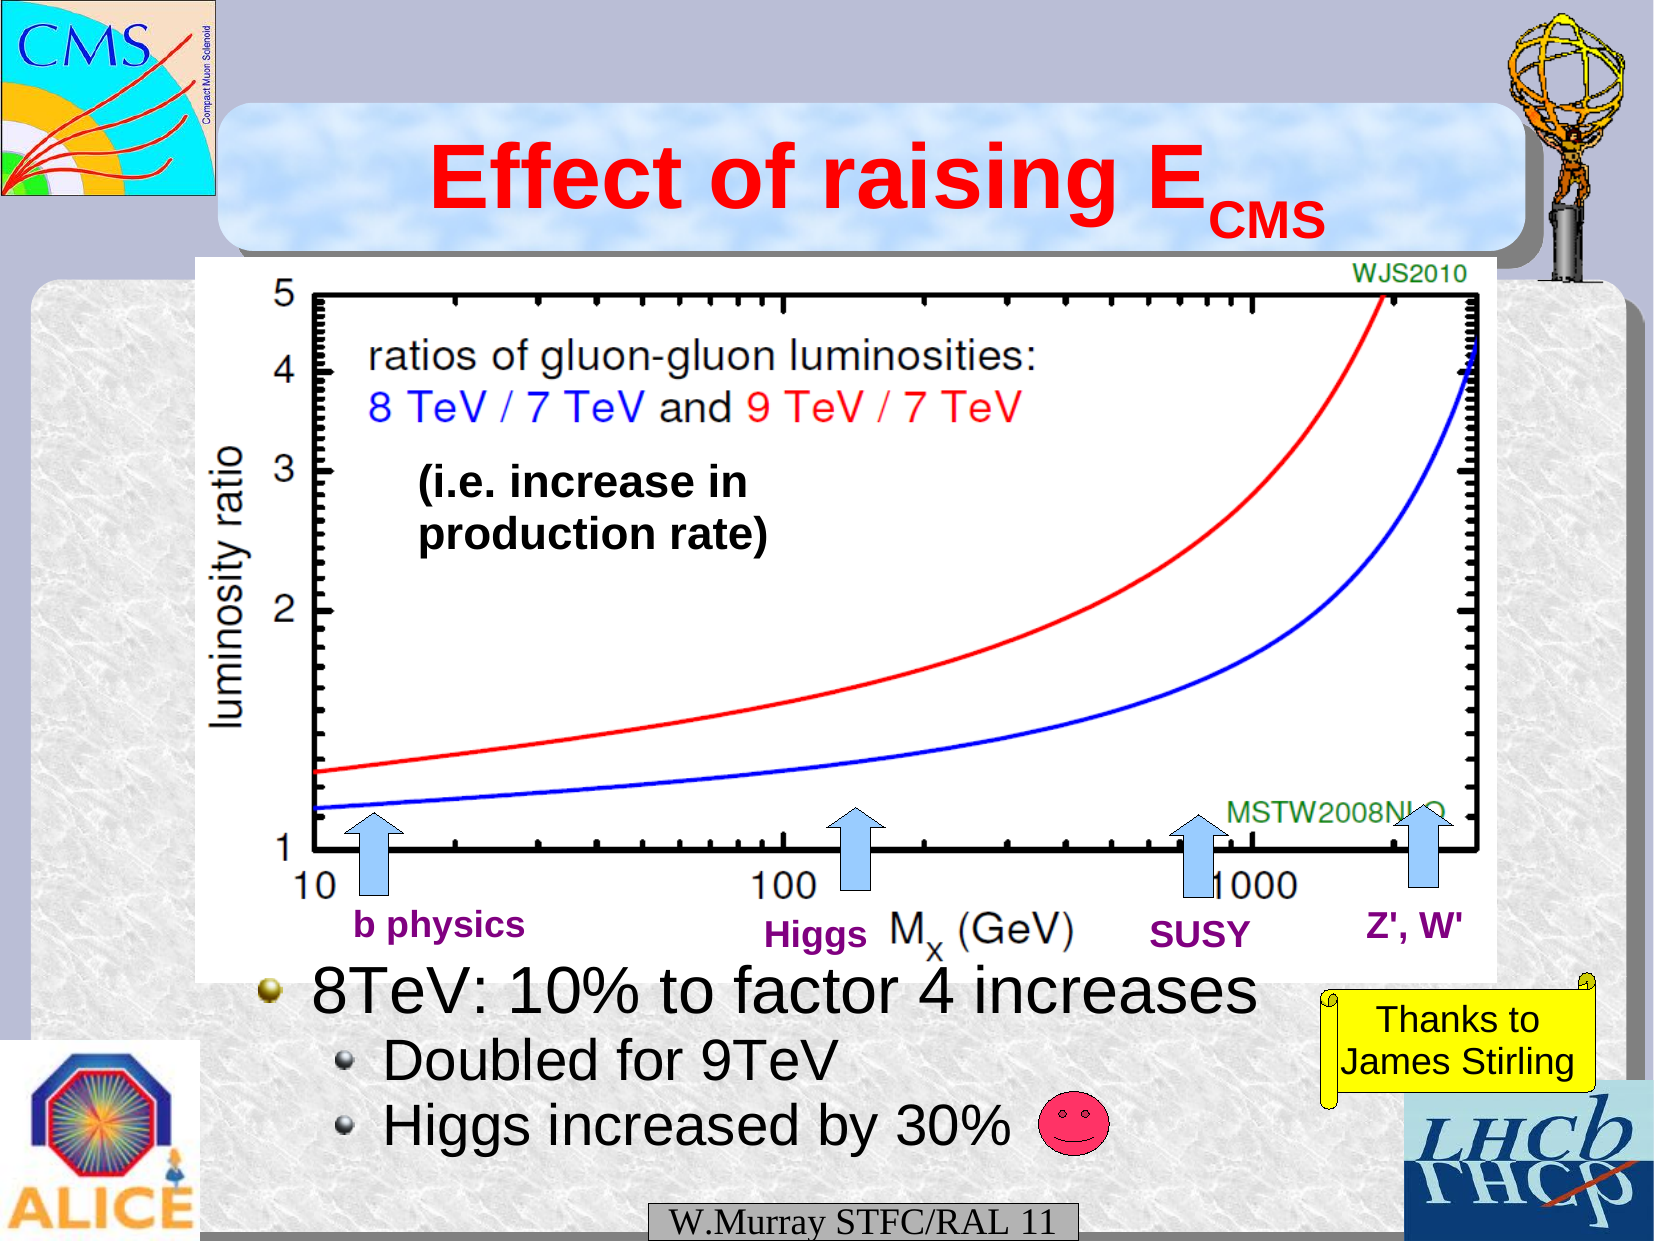

# Effect of raising ECMS
(i.e. increase in production rate)
b physics
Z', W'
SUSY
Higgs
8TeV: 10% to factor 4 increases
Doubled for 9TeV
Higgs increased by 30%
Thanks to
James Stirling